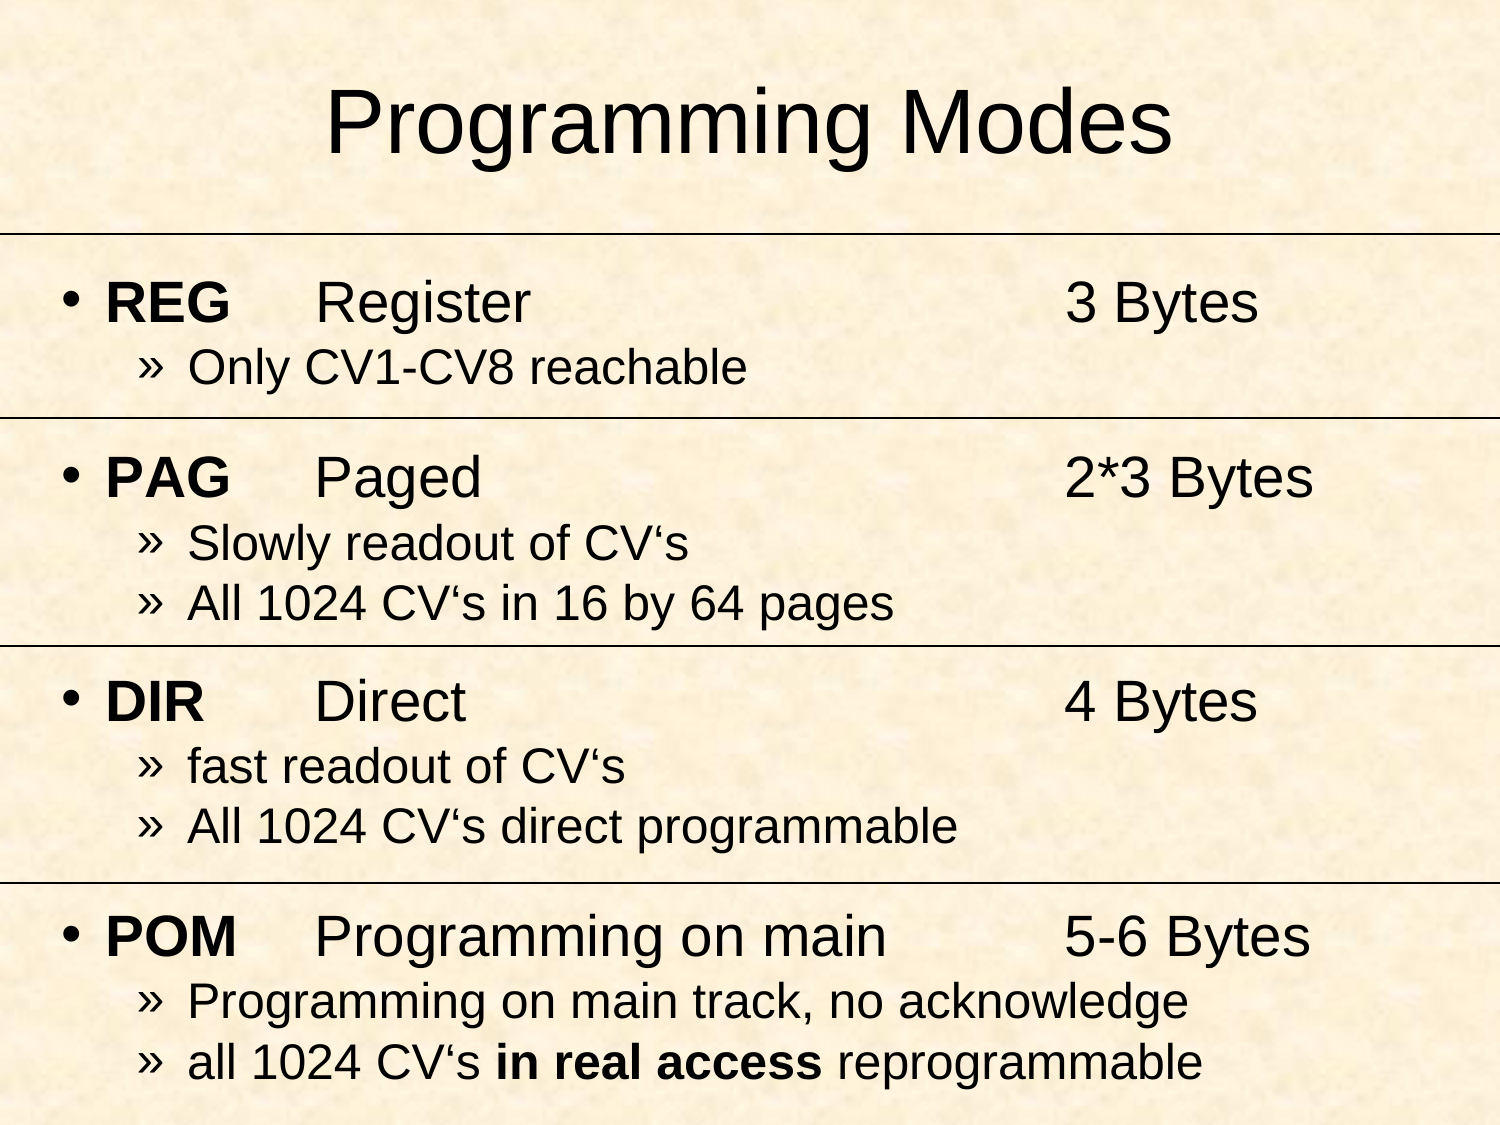

# Programming Modes
REG	Register				3 Bytes
Only CV1-CV8 reachable
PAG	Paged				2*3 Bytes
Slowly readout of CV‘s
All 1024 CV‘s in 16 by 64 pages
DIR	Direct				4 Bytes
fast readout of CV‘s
All 1024 CV‘s direct programmable
POM	Programming on main		5-6 Bytes
Programming on main track, no acknowledge
all 1024 CV‘s in real access reprogrammable